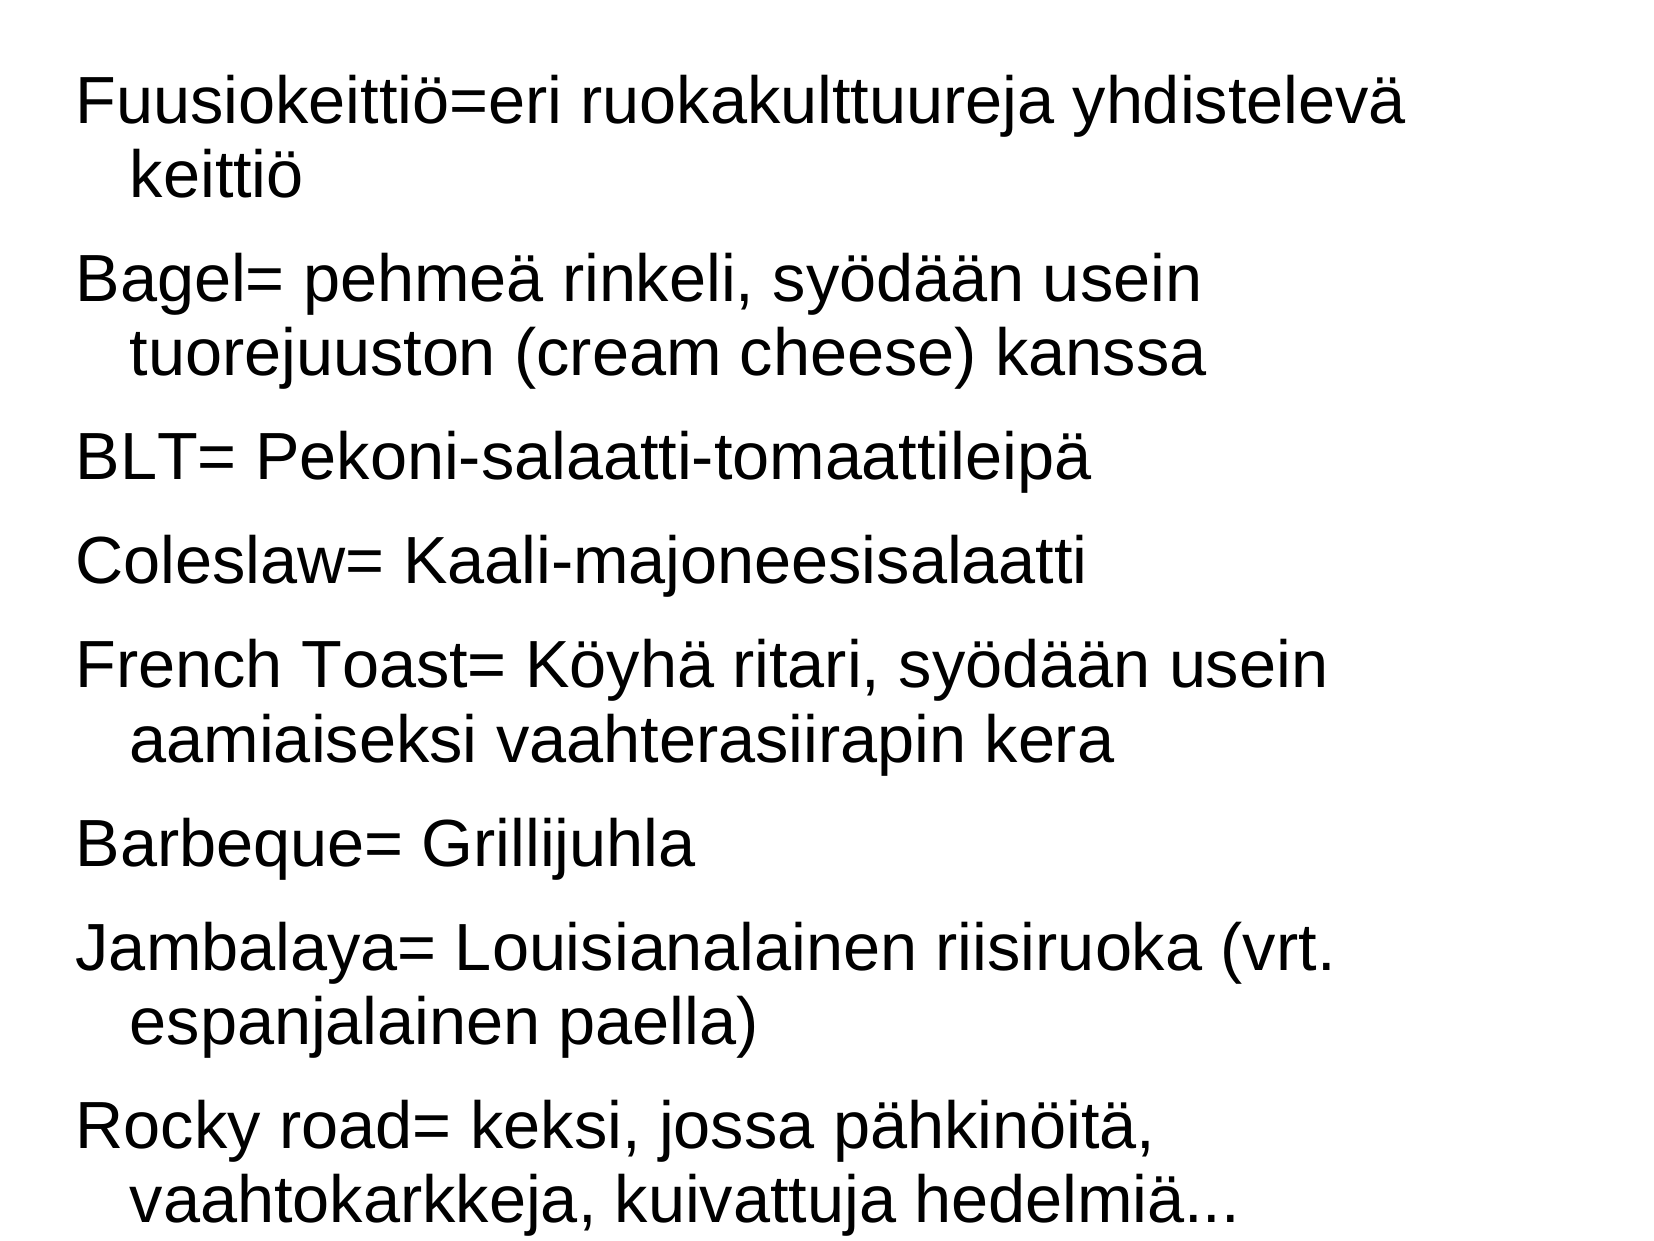

Fuusiokeittiö=eri ruokakulttuureja yhdistelevä keittiö
Bagel= pehmeä rinkeli, syödään usein tuorejuuston (cream cheese) kanssa
BLT= Pekoni-salaatti-tomaattileipä
Coleslaw= Kaali-majoneesisalaatti
French Toast= Köyhä ritari, syödään usein aamiaiseksi vaahterasiirapin kera
Barbeque= Grillijuhla
Jambalaya= Louisianalainen riisiruoka (vrt. espanjalainen paella)
Rocky road= keksi, jossa pähkinöitä, vaahtokarkkeja, kuivattuja hedelmiä...